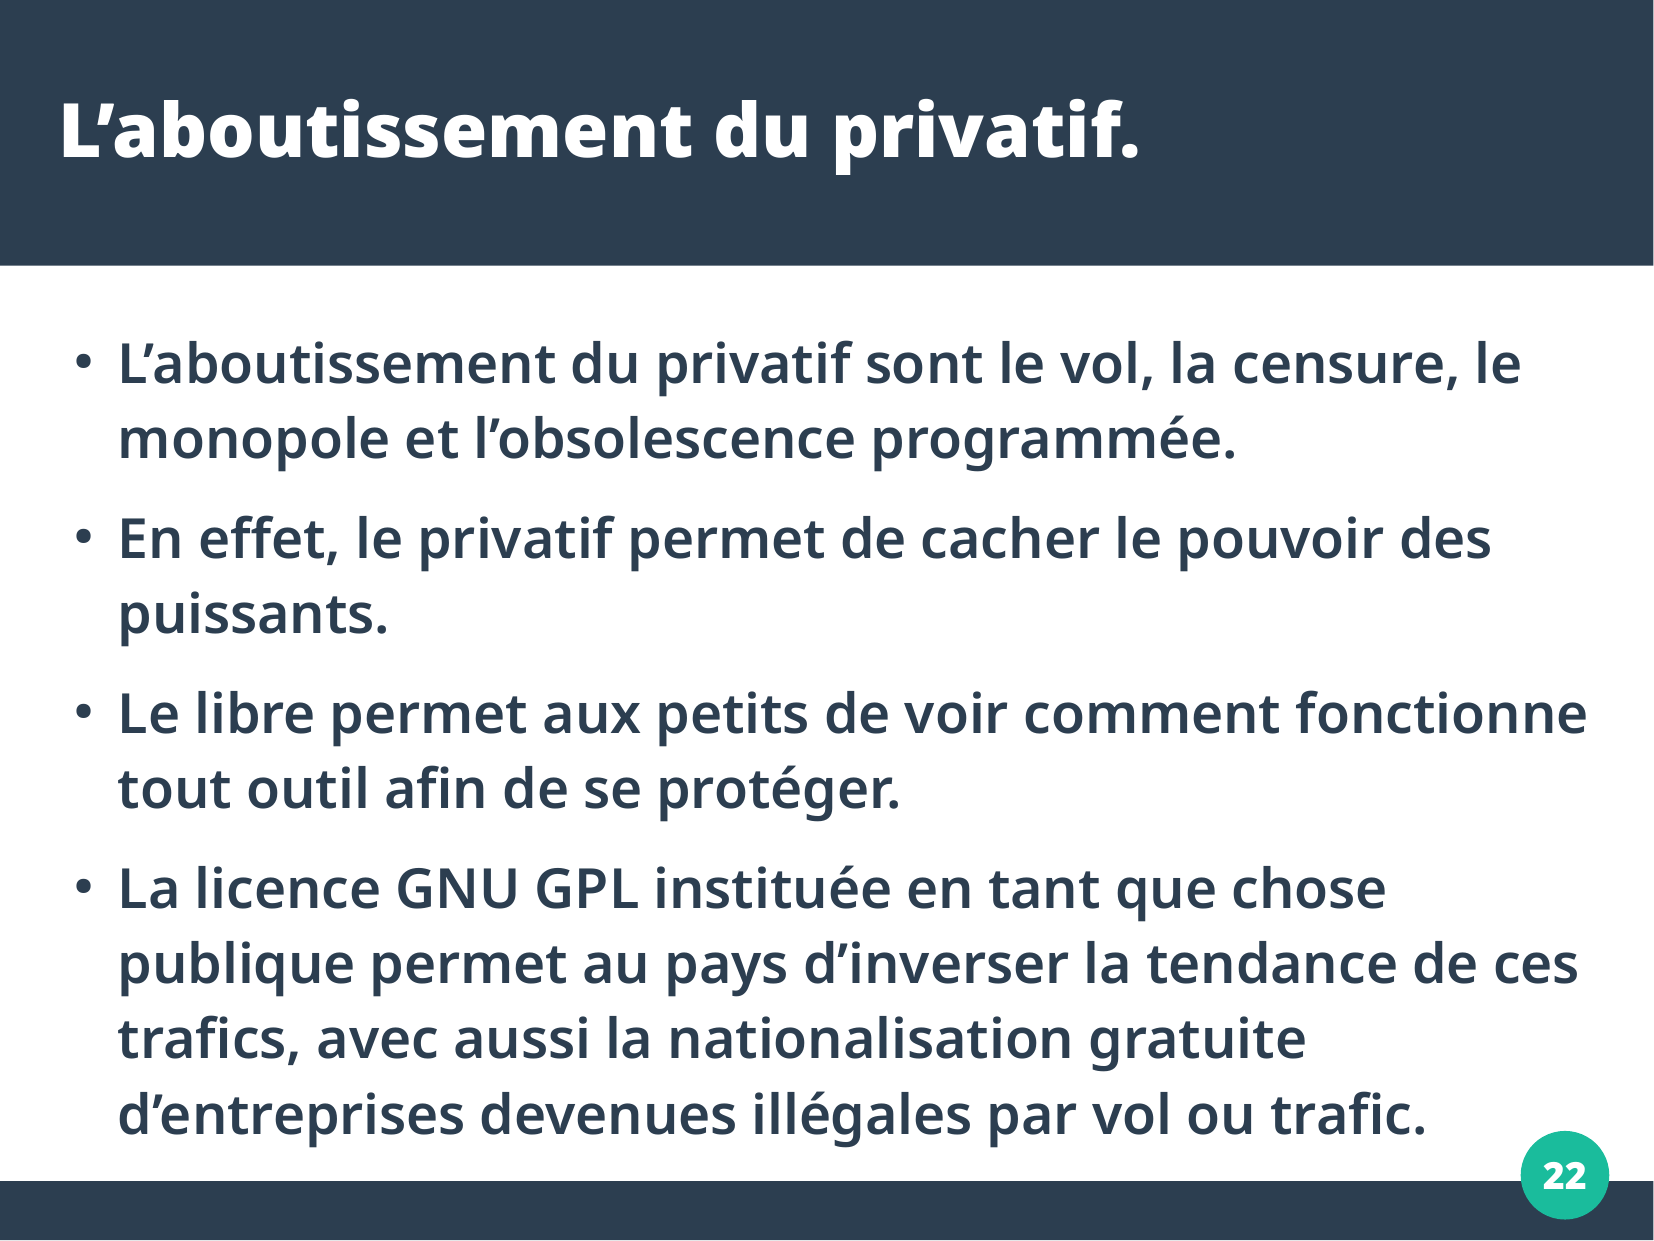

# L’aboutissement du privatif.
L’aboutissement du privatif sont le vol, la censure, le monopole et l’obsolescence programmée.
En effet, le privatif permet de cacher le pouvoir des puissants.
Le libre permet aux petits de voir comment fonctionne tout outil afin de se protéger.
La licence GNU GPL instituée en tant que chose publique permet au pays d’inverser la tendance de ces trafics, avec aussi la nationalisation gratuite d’entreprises devenues illégales par vol ou trafic.
22